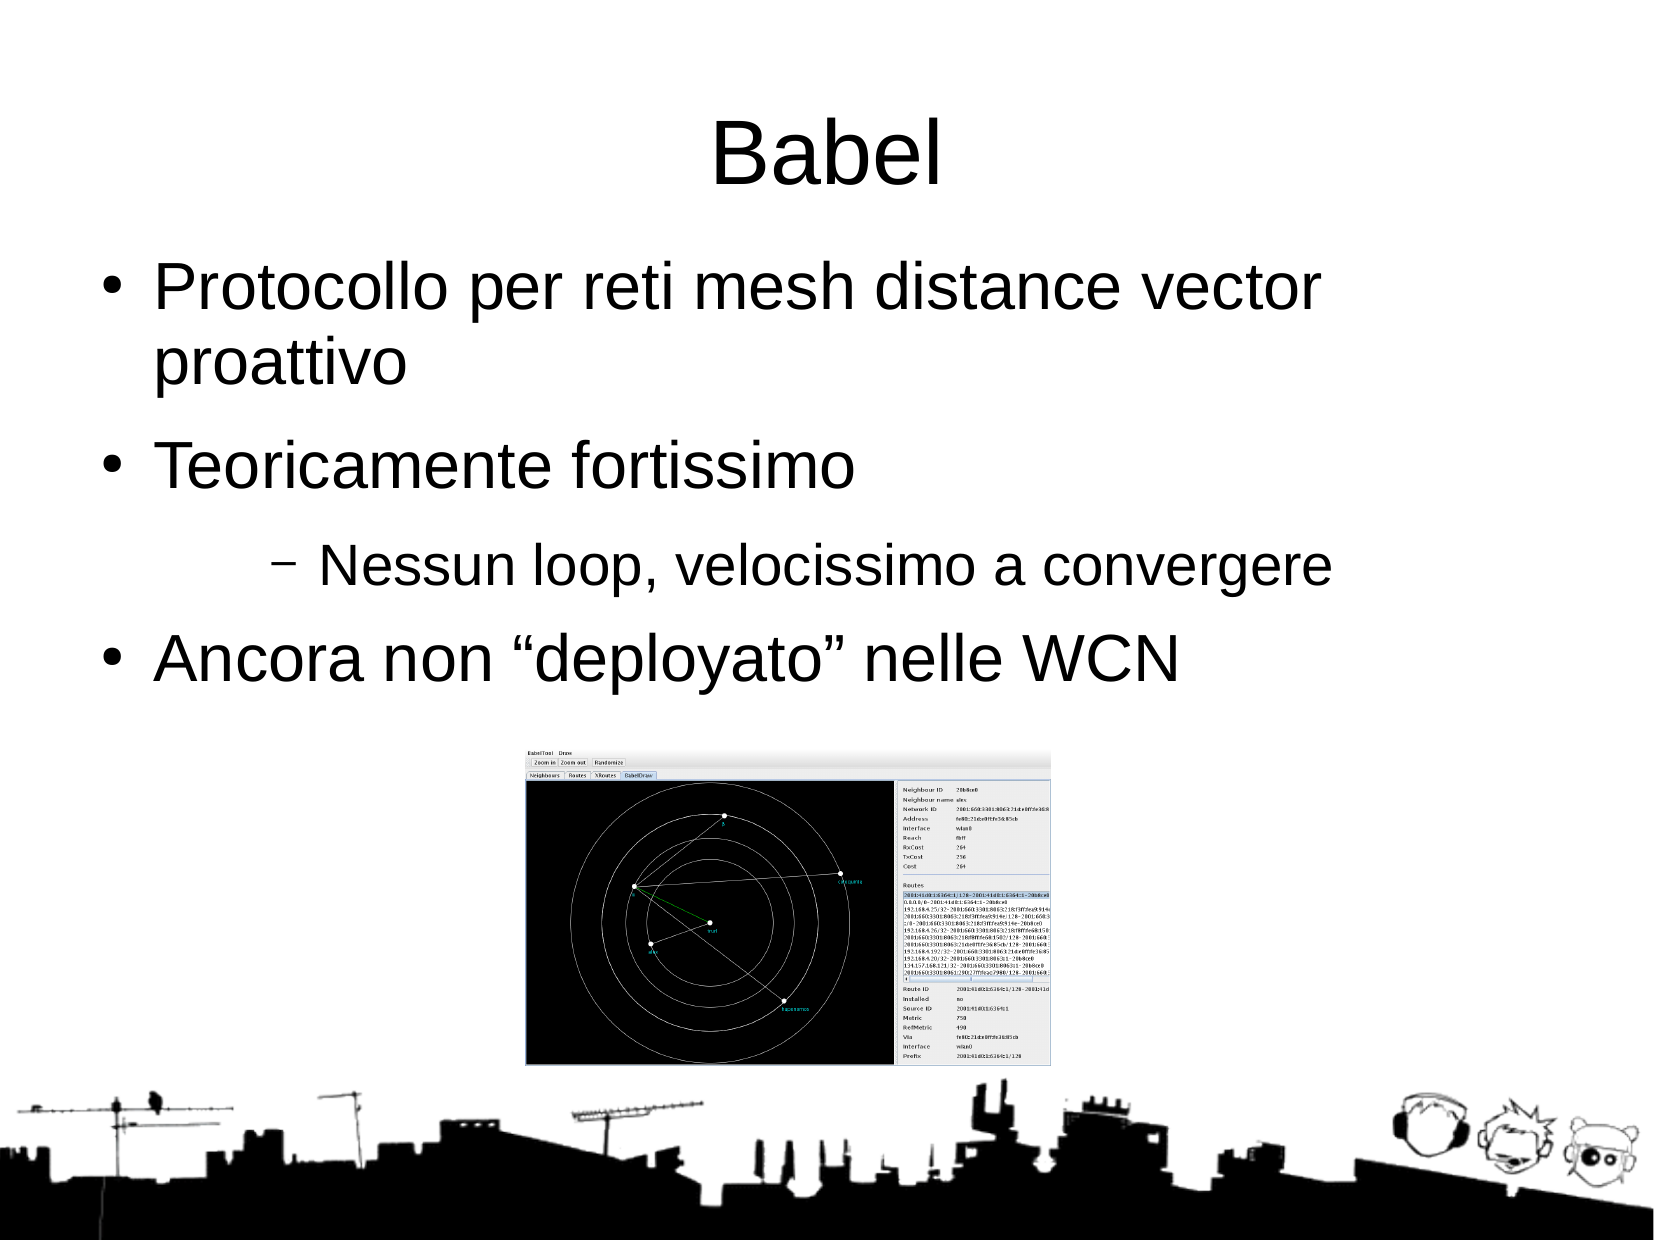

# Babel
Protocollo per reti mesh distance vector proattivo
Teoricamente fortissimo
Nessun loop, velocissimo a convergere
Ancora non “deployato” nelle WCN